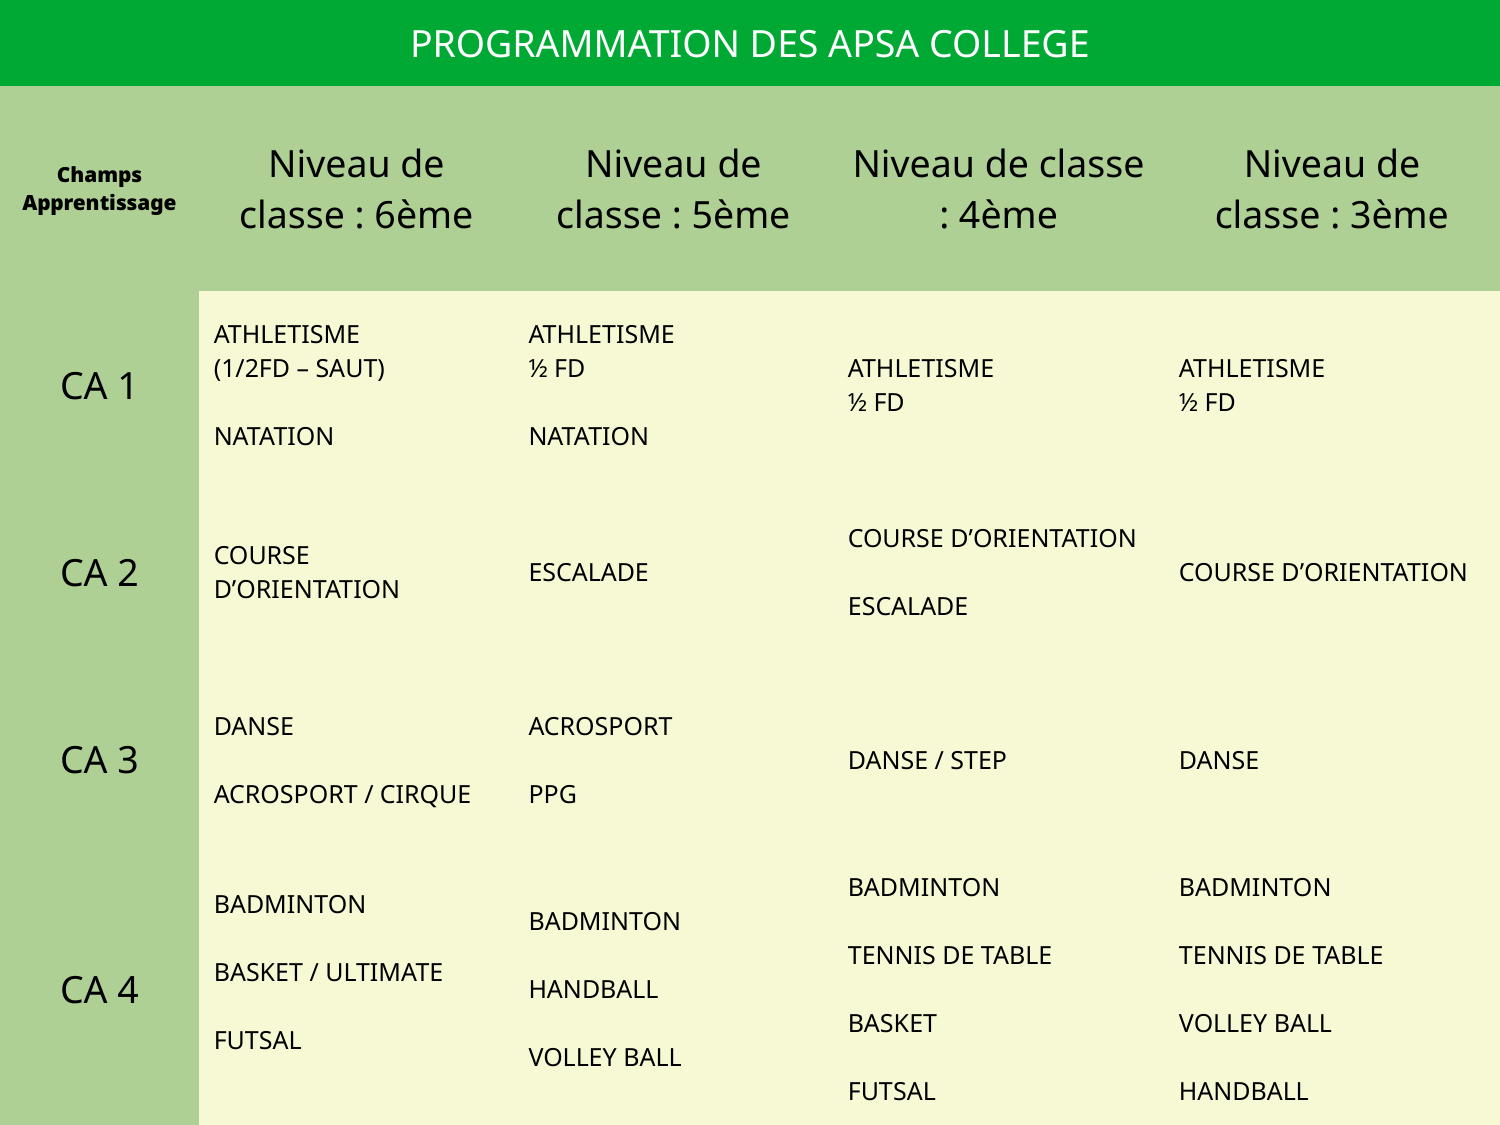

| PROGRAMMATION DES APSA COLLEGE | | | | |
| --- | --- | --- | --- | --- |
| Champs Apprentissage | Niveau de classe : 6ème | Niveau de classe : 5ème | Niveau de classe : 4ème | Niveau de classe : 3ème |
| CA 1 | ATHLETISME (1/2FD – SAUT) NATATION | ATHLETISME ½ FD NATATION | ATHLETISME ½ FD | ATHLETISME ½ FD |
| CA 2 | COURSE D’ORIENTATION | ESCALADE | COURSE D’ORIENTATION ESCALADE | COURSE D’ORIENTATION |
| CA 3 | DANSE ACROSPORT / CIRQUE | ACROSPORT PPG | DANSE / STEP | DANSE |
| CA 4 | BADMINTON BASKET / ULTIMATE FUTSAL | BADMINTON HANDBALL VOLLEY BALL | BADMINTON TENNIS DE TABLE BASKET FUTSAL | BADMINTON TENNIS DE TABLE VOLLEY BALL HANDBALL |